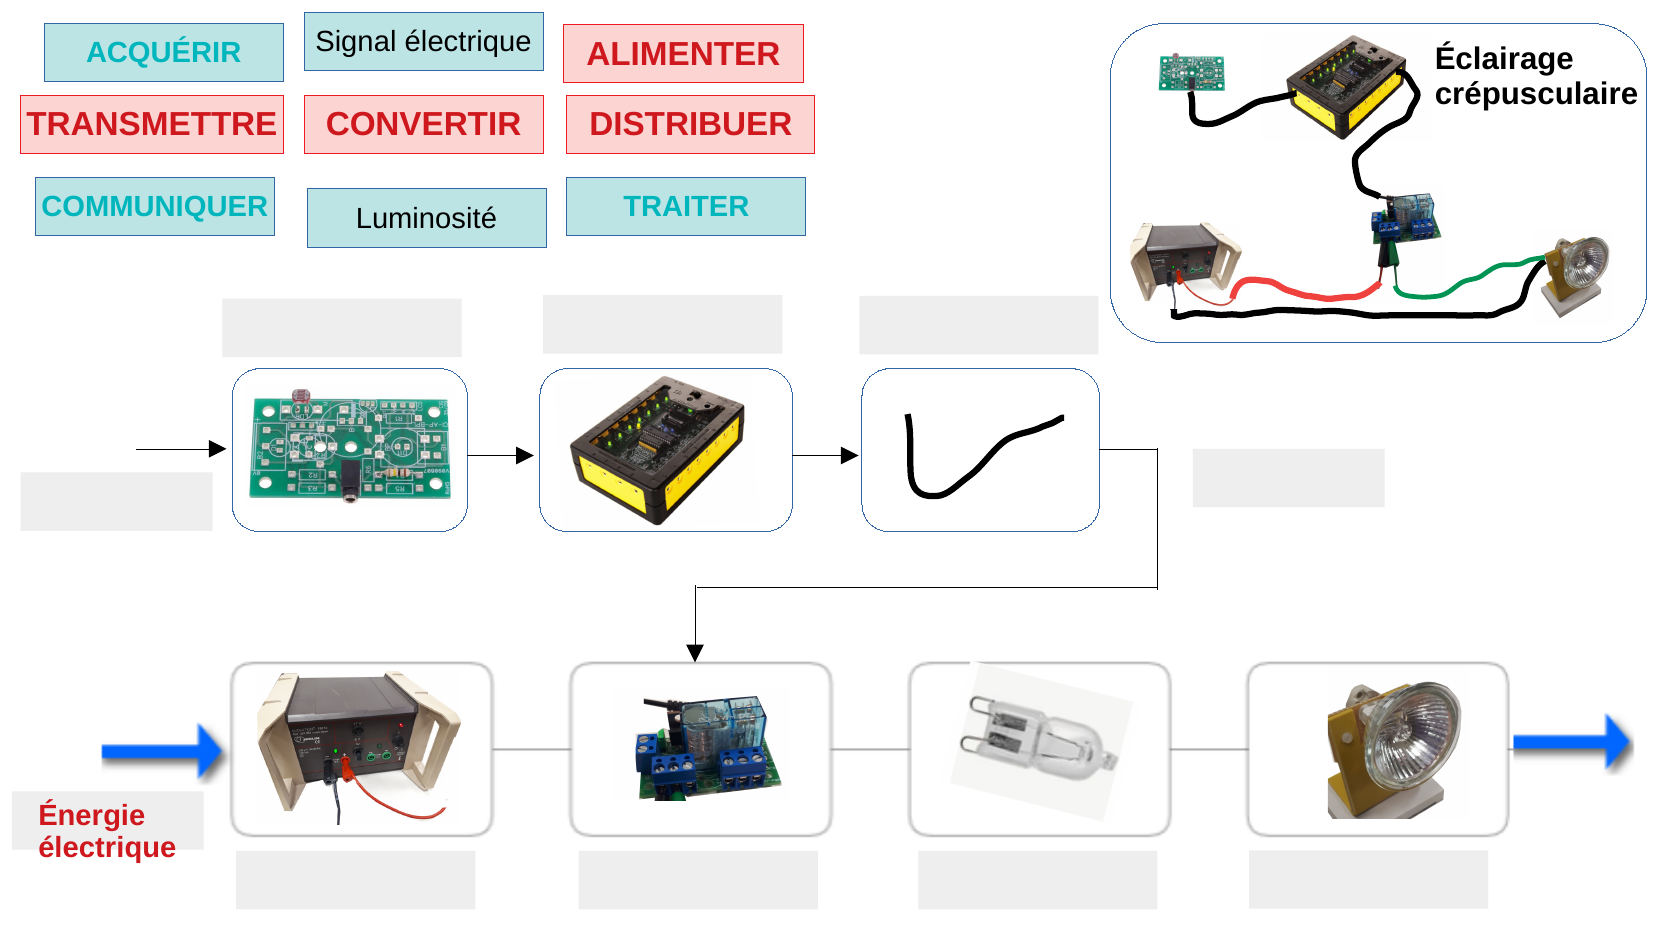

Signal électrique
Éclairage crépusculaire
ACQUÉRIR
ALIMENTER
TRANSMETTRE
CONVERTIR
DISTRIBUER
COMMUNIQUER
TRAITER
Luminosité
Énergie électrique